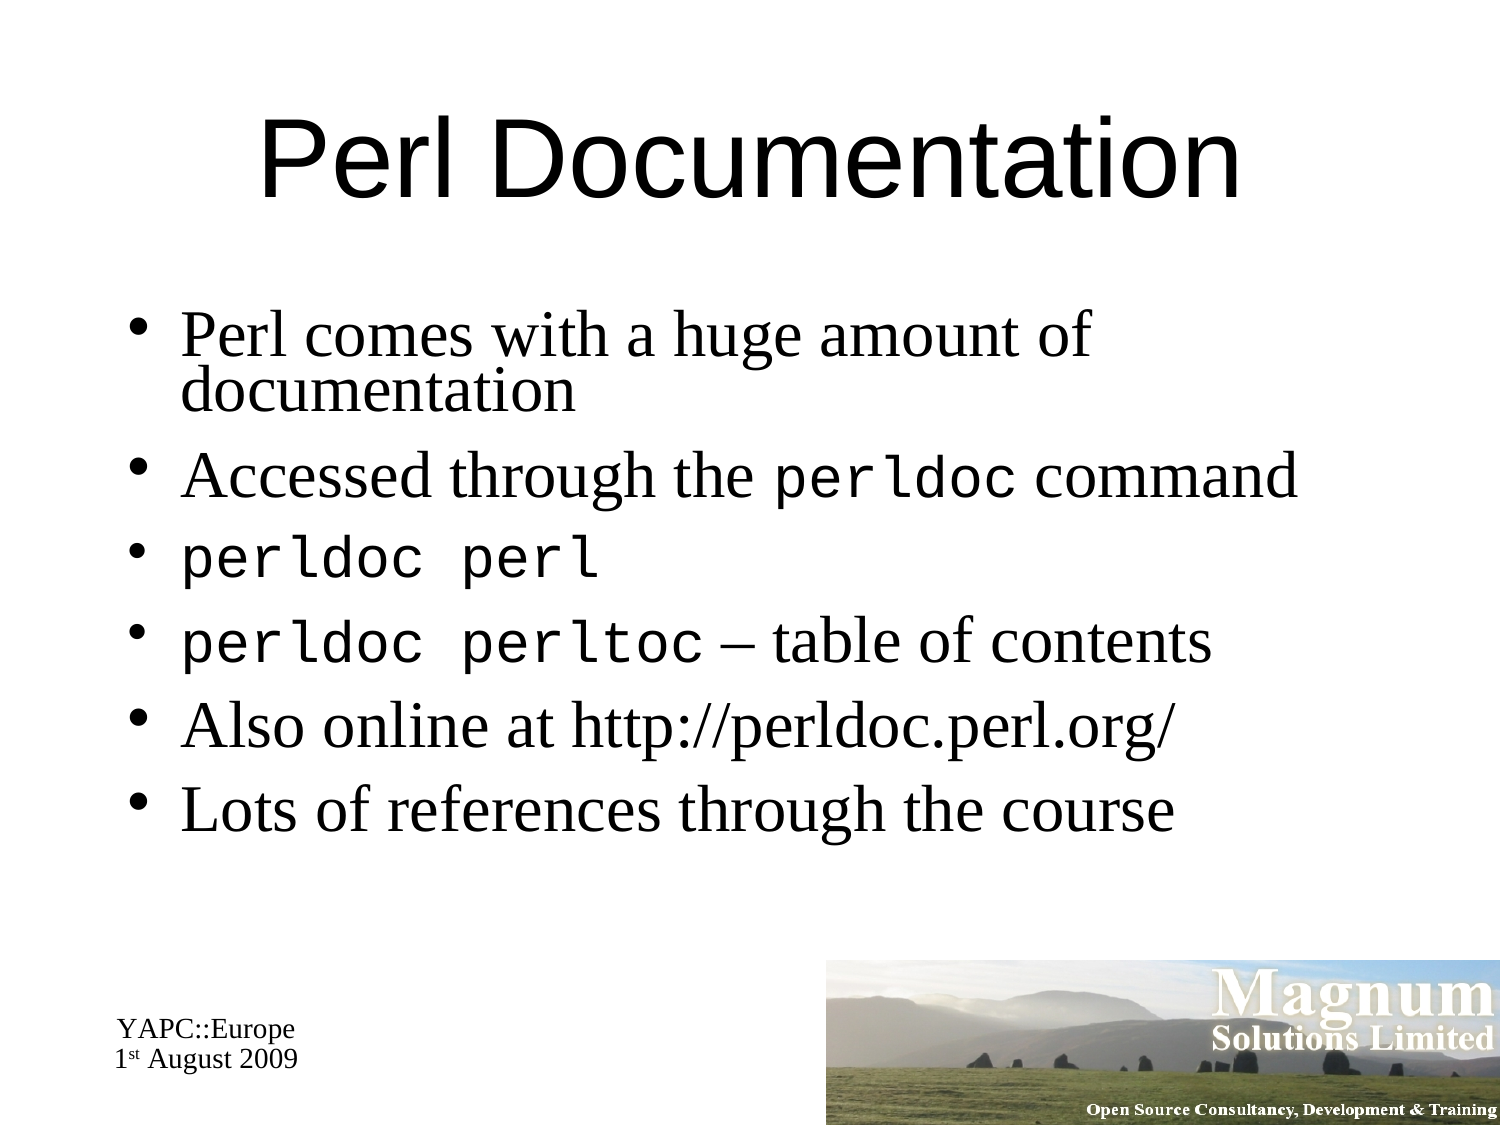

# Perl Documentation
Perl comes with a huge amount of documentation
Accessed through the perldoc command
perldoc perl
perldoc perltoc – table of contents
Also online at http://perldoc.perl.org/
Lots of references through the course
19